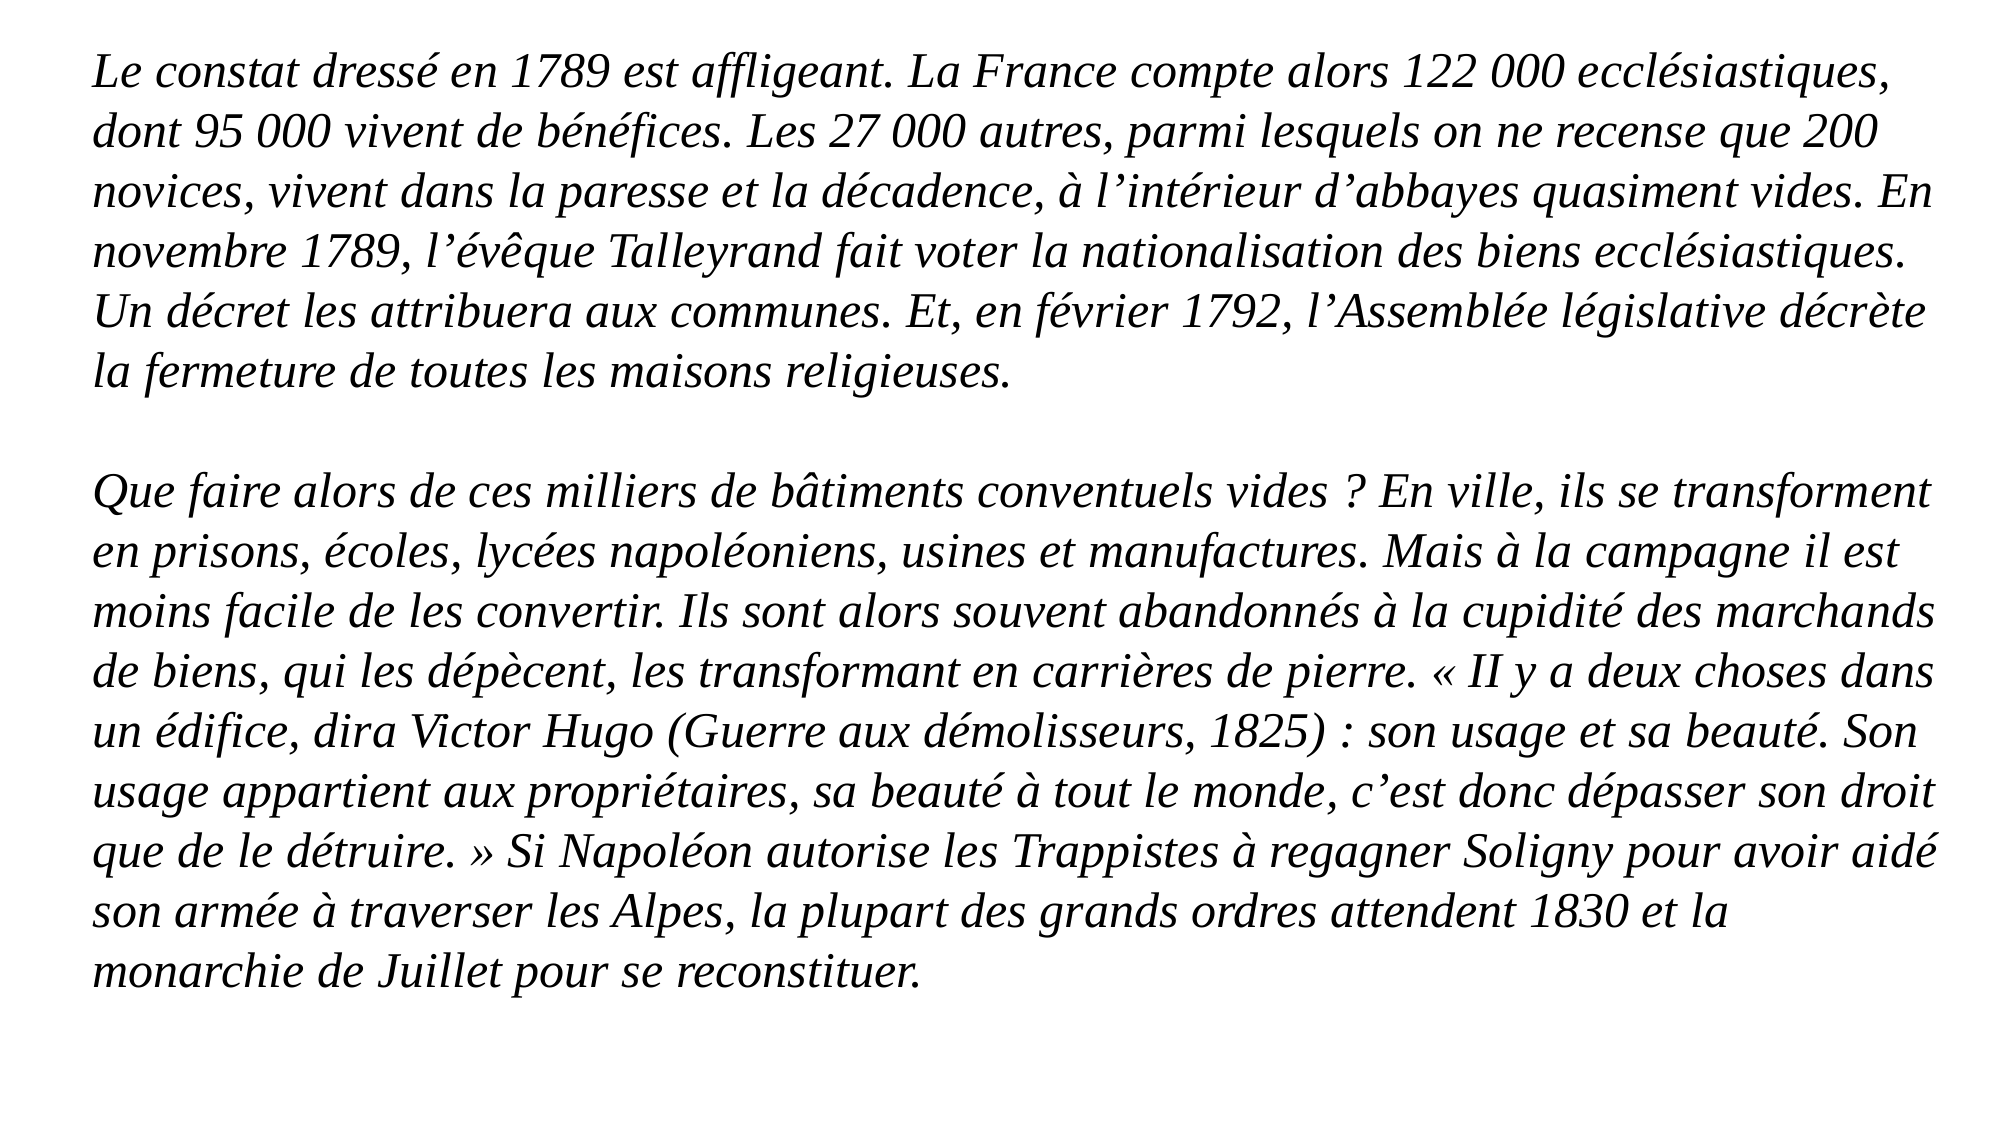

Le constat dressé en 1789 est affligeant. La France compte alors 122 000 ecclésiastiques, dont 95 000 vivent de bénéfices. Les 27 000 autres, parmi lesquels on ne recense que 200 novices, vivent dans la paresse et la décadence, à l’intérieur d’abbayes quasiment vides. En novembre 1789, l’évêque Talleyrand fait voter la nationalisation des biens ecclésiastiques. Un décret les attribuera aux communes. Et, en février 1792, l’Assemblée législative décrète la fermeture de toutes les maisons religieuses.
Que faire alors de ces milliers de bâtiments conventuels vides ? En ville, ils se transforment en prisons, écoles, lycées napoléoniens, usines et manufactures. Mais à la campagne il est moins facile de les convertir. Ils sont alors souvent abandonnés à la cupidité des marchands de biens, qui les dépècent, les transformant en carrières de pierre. « II y a deux choses dans un édifice, dira Victor Hugo (Guerre aux démolisseurs, 1825) : son usage et sa beauté. Son usage appartient aux propriétaires, sa beauté à tout le monde, c’est donc dépasser son droit que de le détruire. » Si Napoléon autorise les Trappistes à regagner Soligny pour avoir aidé son armée à traverser les Alpes, la plupart des grands ordres attendent 1830 et la monarchie de Juillet pour se reconstituer.